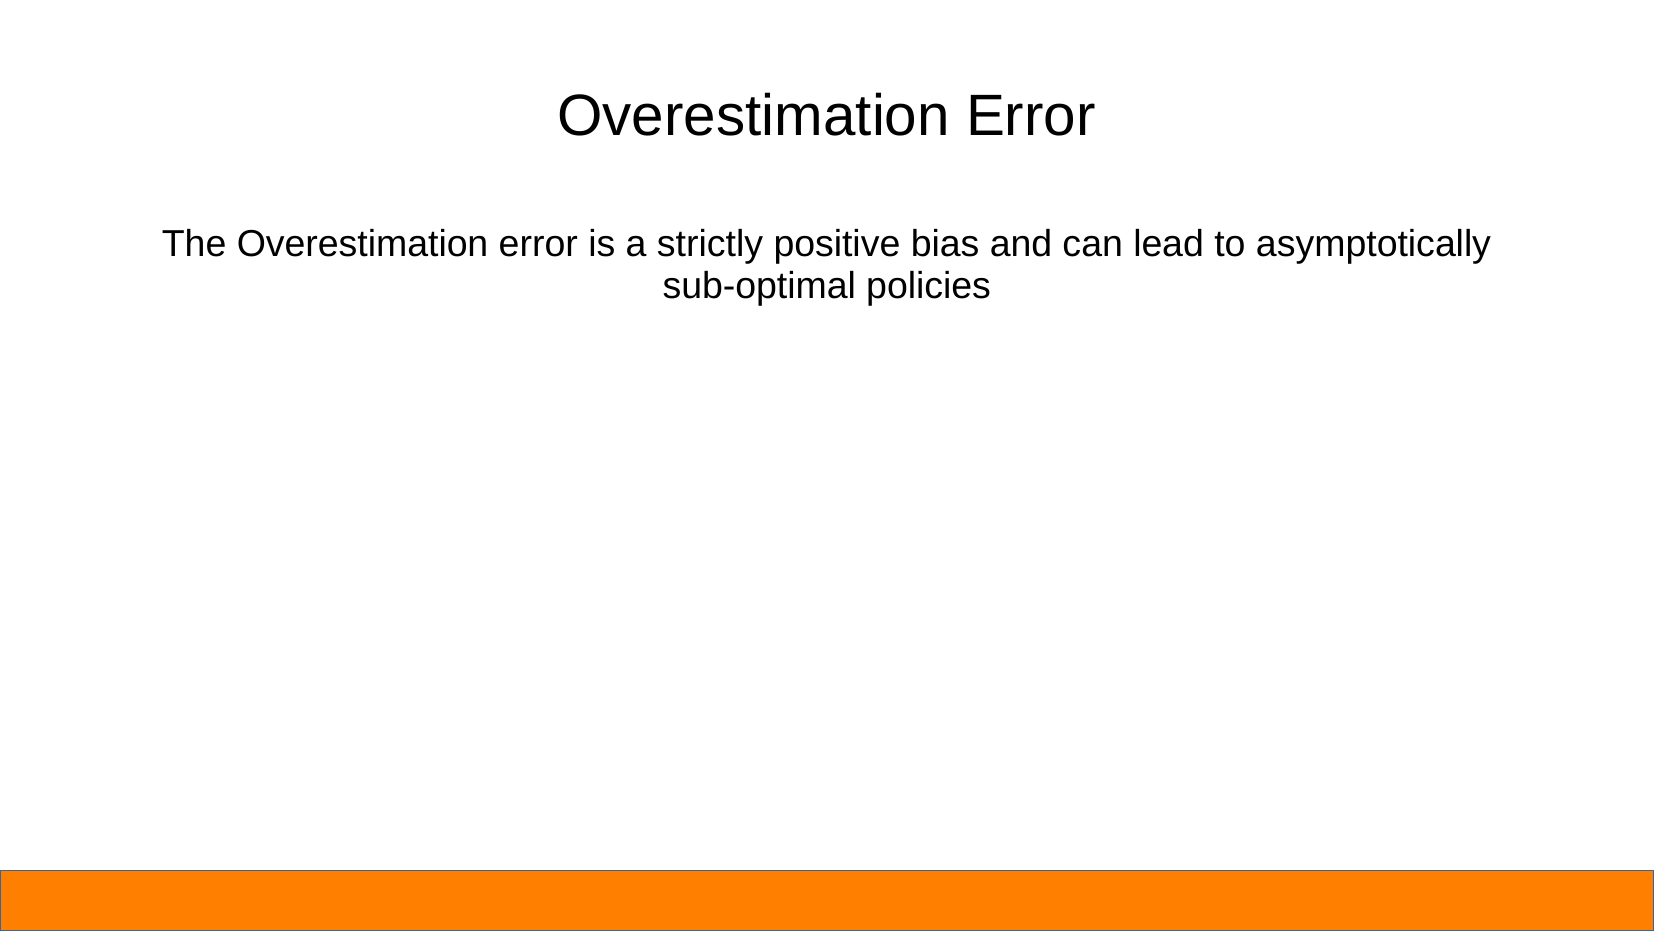

Overestimation Error
The Overestimation error is a strictly positive bias and can lead to asymptotically sub-optimal policies